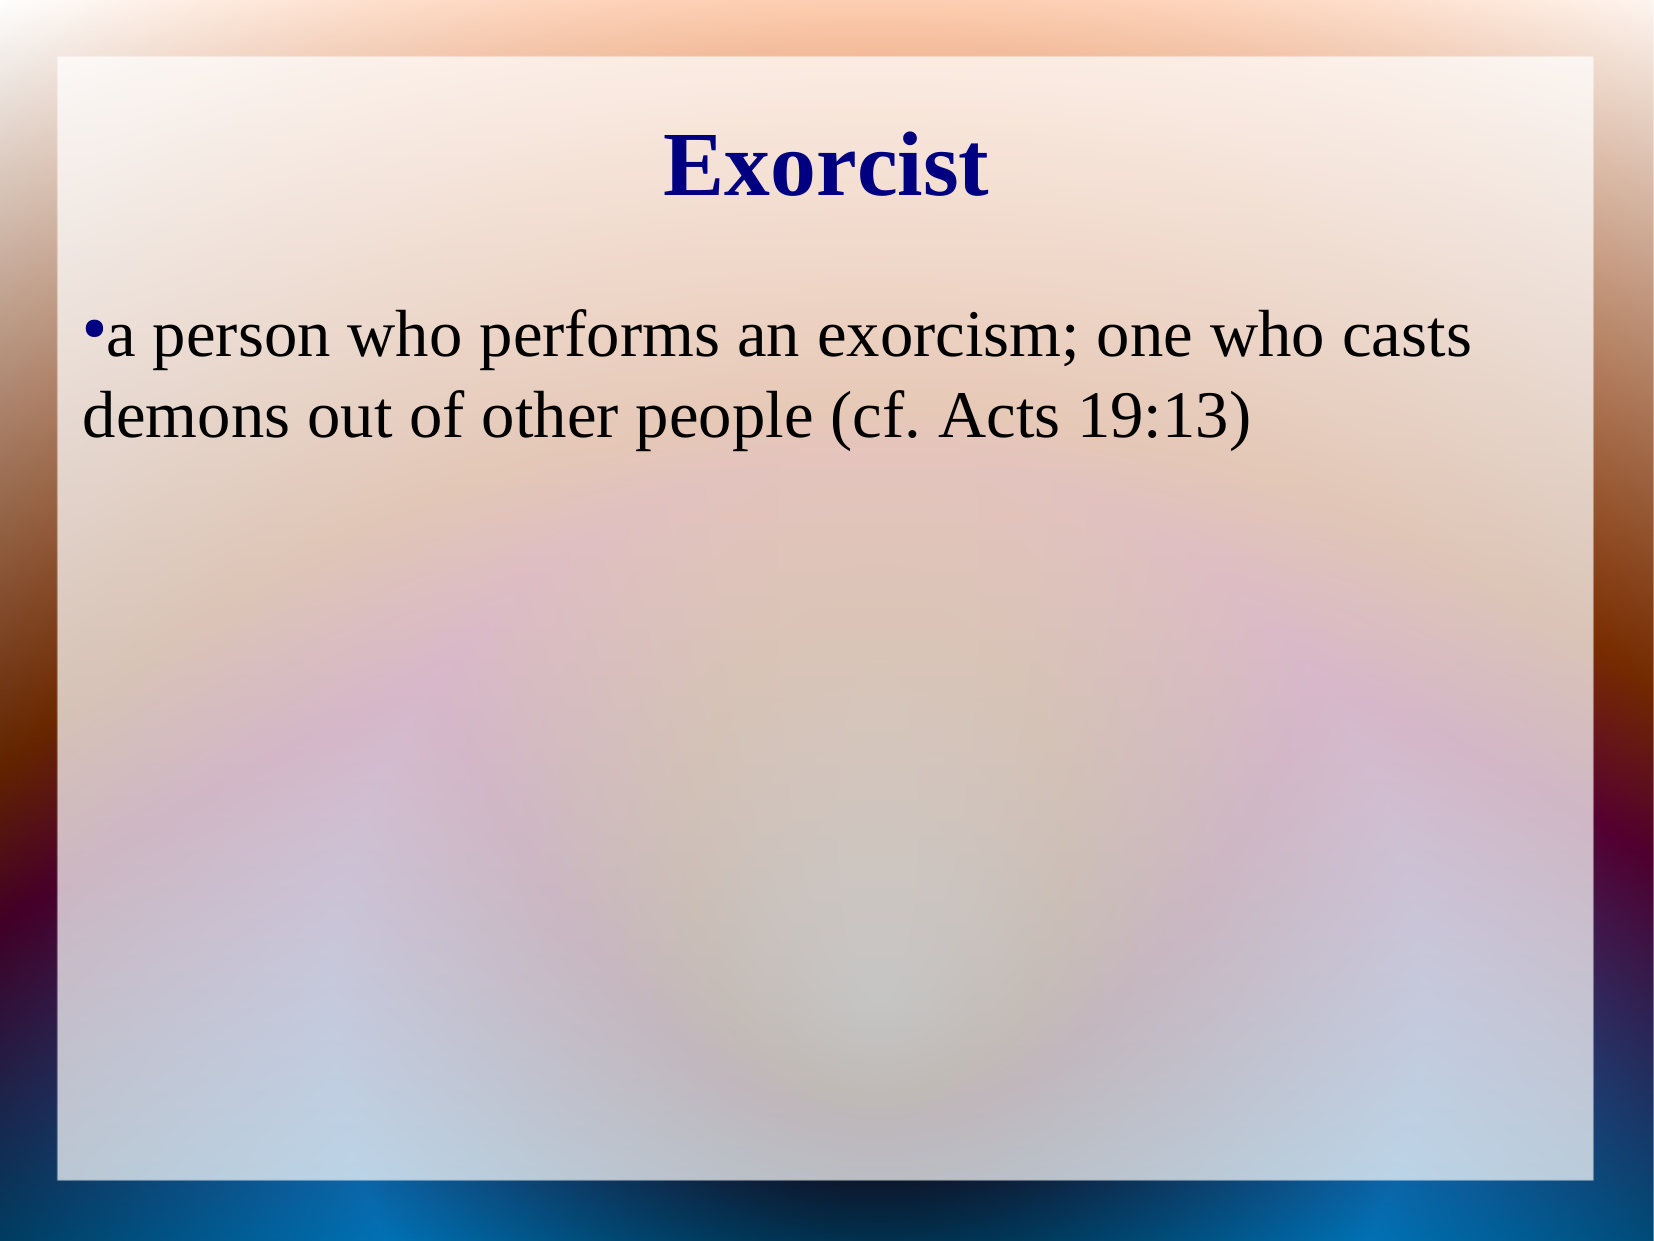

# Exorcist
a person who performs an exorcism; one who casts demons out of other people (cf. Acts 19:13)